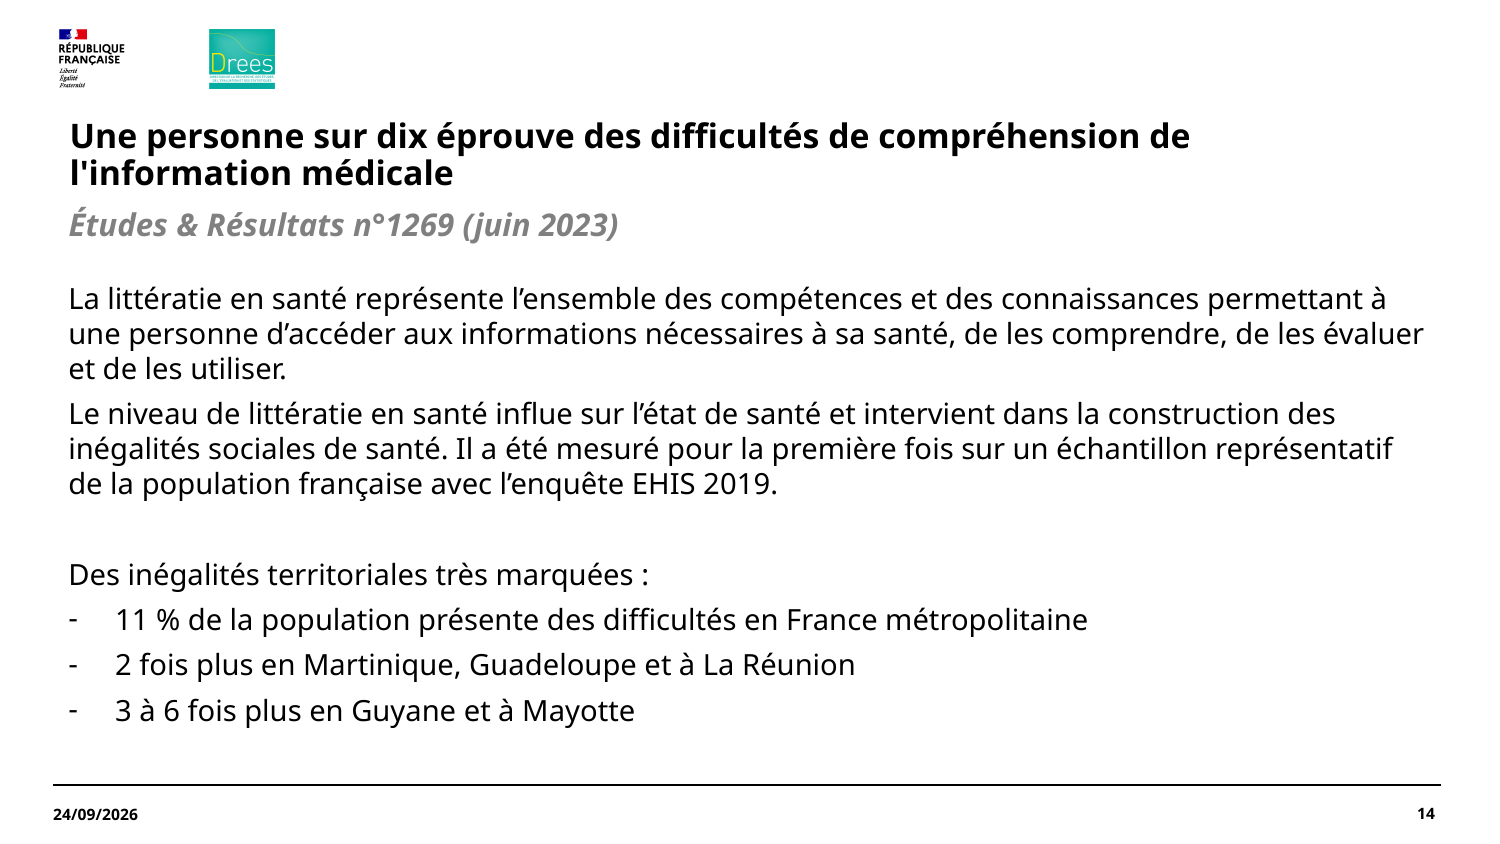

Une personne sur dix éprouve des difficultés de compréhension de l'information médicale
# Études & Résultats n°1269 (juin 2023)
La littératie en santé représente l’ensemble des compétences et des connaissances permettant à une personne d’accéder aux informations nécessaires à sa santé, de les comprendre, de les évaluer et de les utiliser.
Le niveau de littératie en santé influe sur l’état de santé et intervient dans la construction des inégalités sociales de santé. Il a été mesuré pour la première fois sur un échantillon représentatif de la population française avec l’enquête EHIS 2019.
Des inégalités territoriales très marquées :
11 % de la population présente des difficultés en France métropolitaine
2 fois plus en Martinique, Guadeloupe et à La Réunion
3 à 6 fois plus en Guyane et à Mayotte
14